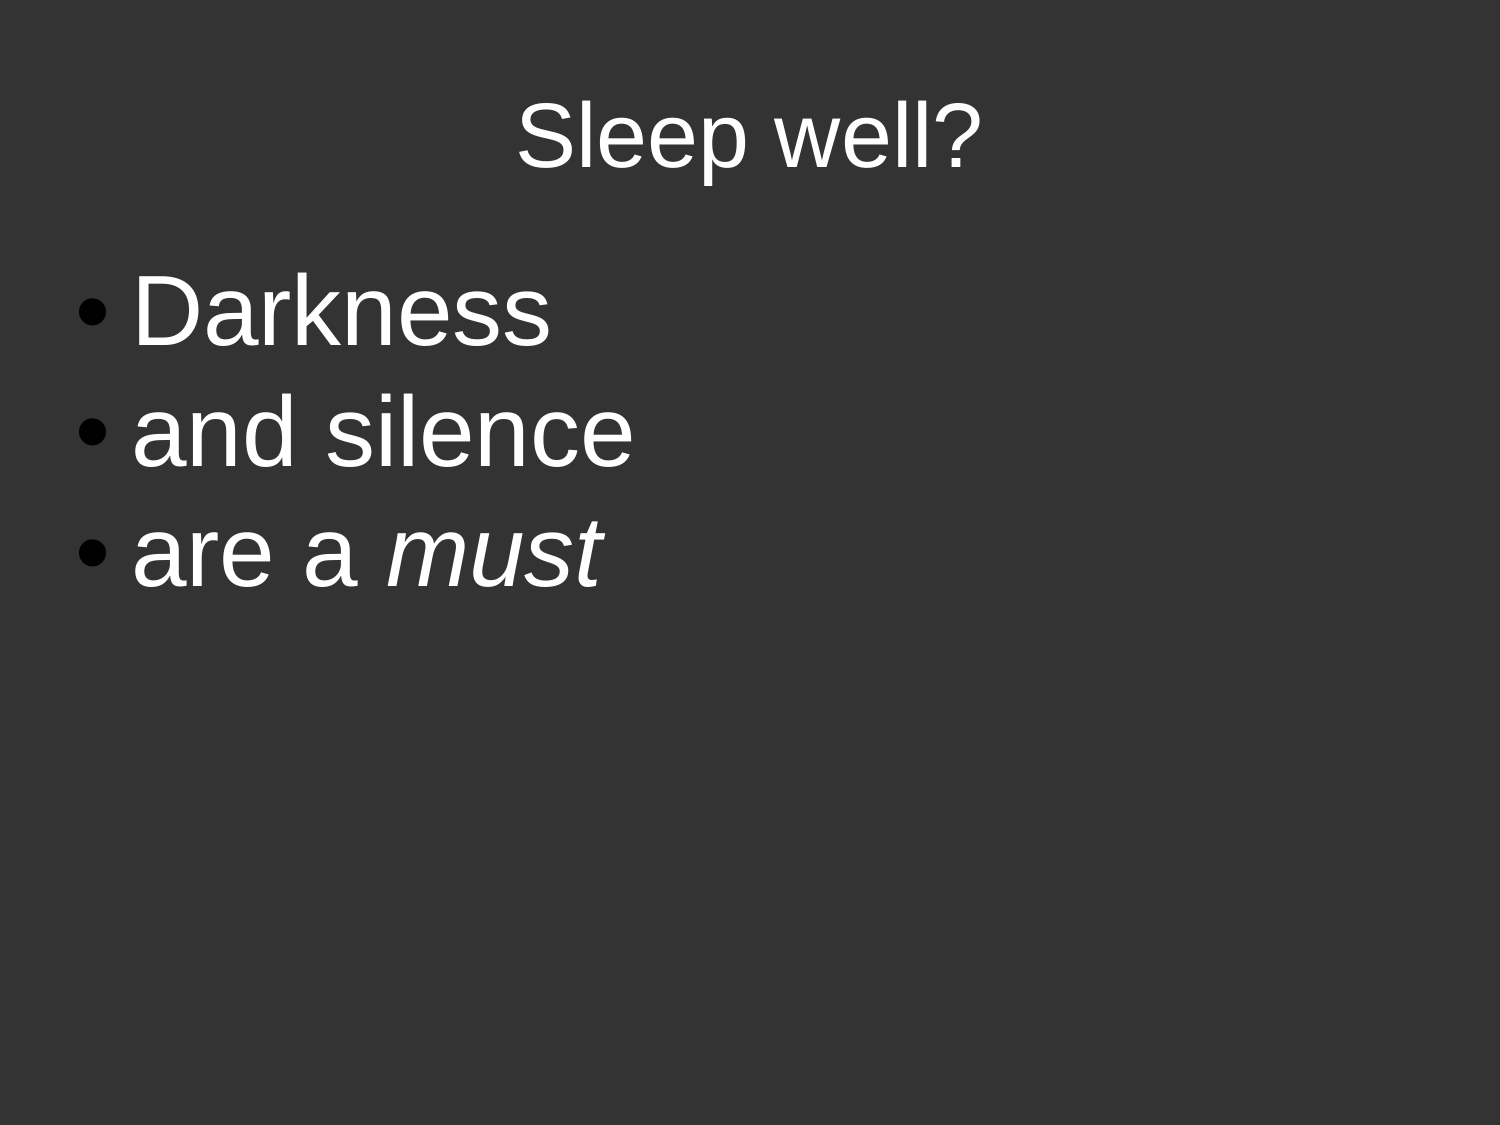

# Sleep well?
Darkness
and silence
are a must